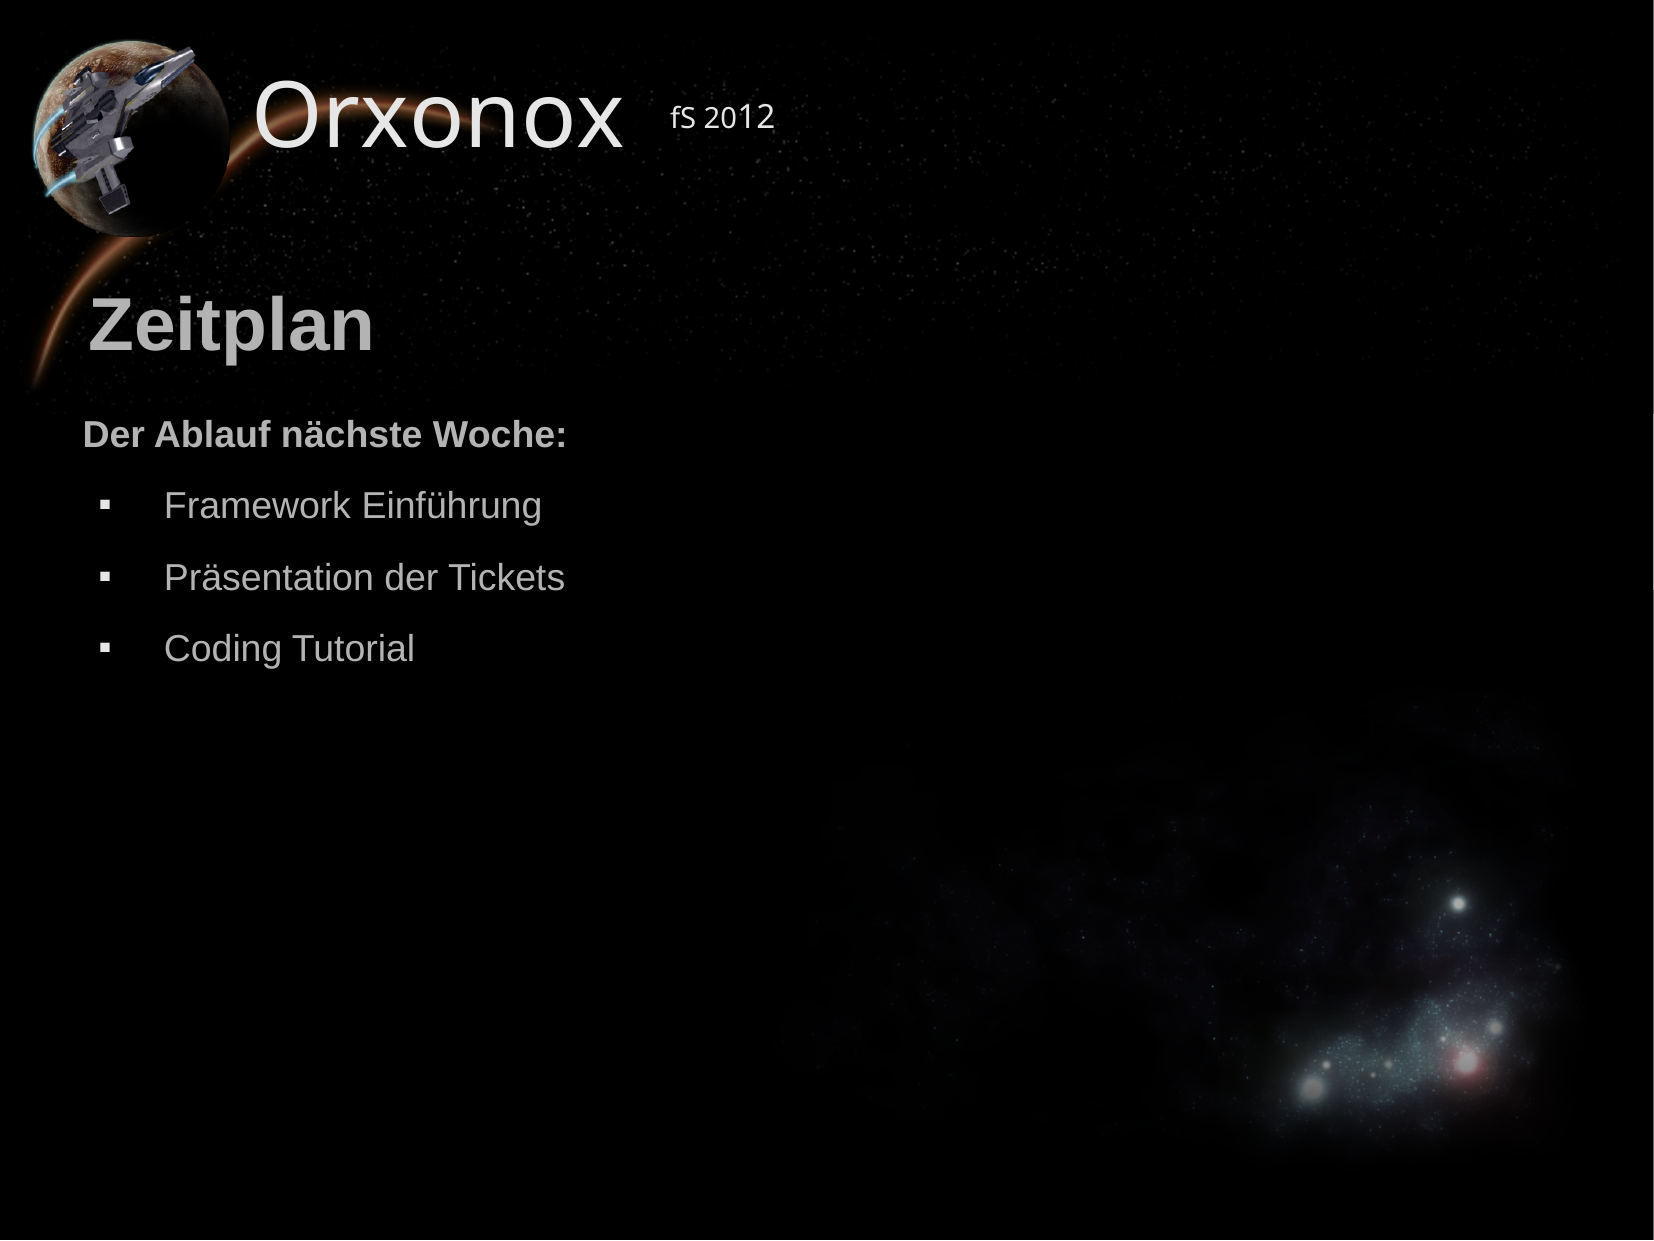

# Zeitplan
Der Ablauf nächste Woche:
 Framework Einführung
 Präsentation der Tickets
 Coding Tutorial